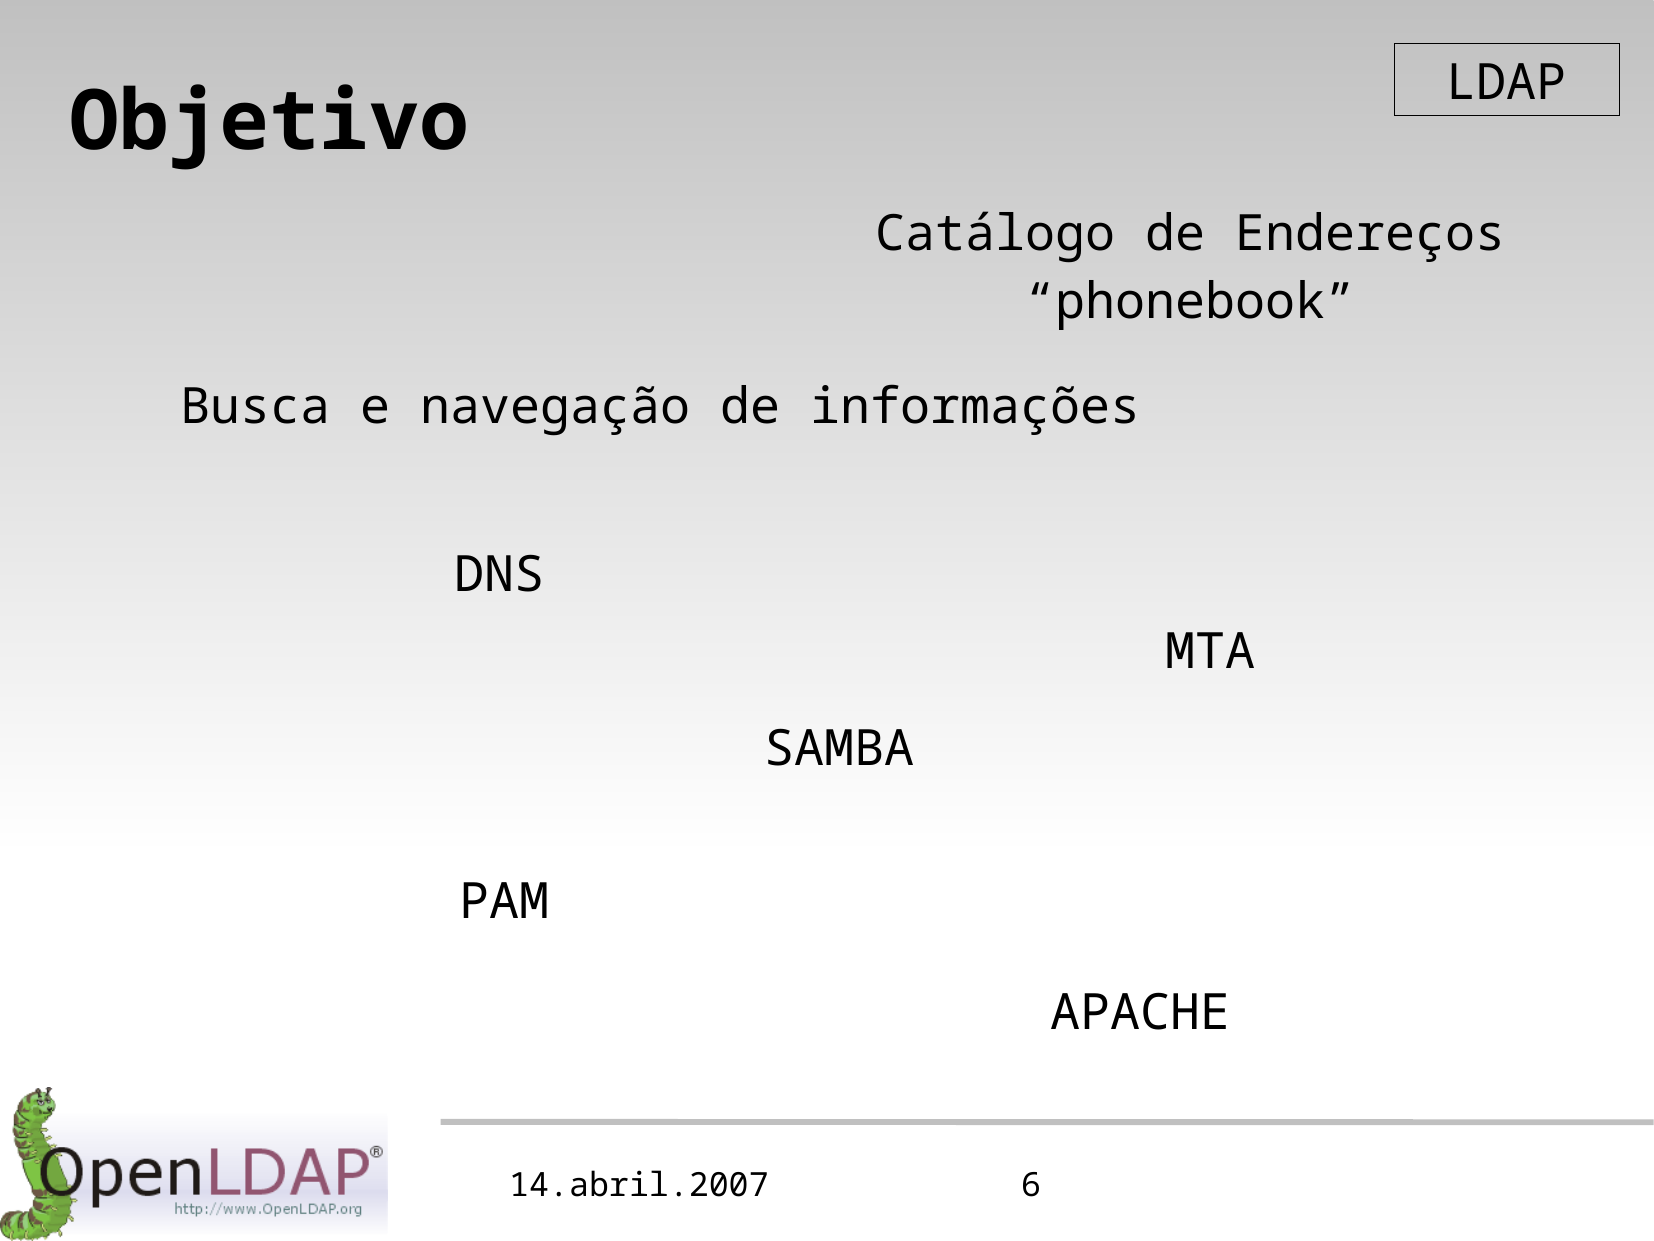

LDAP
Objetivo
Catálogo de Endereços
“phonebook”
Busca e navegação de informações
DNS
MTA
SAMBA
PAM
APACHE